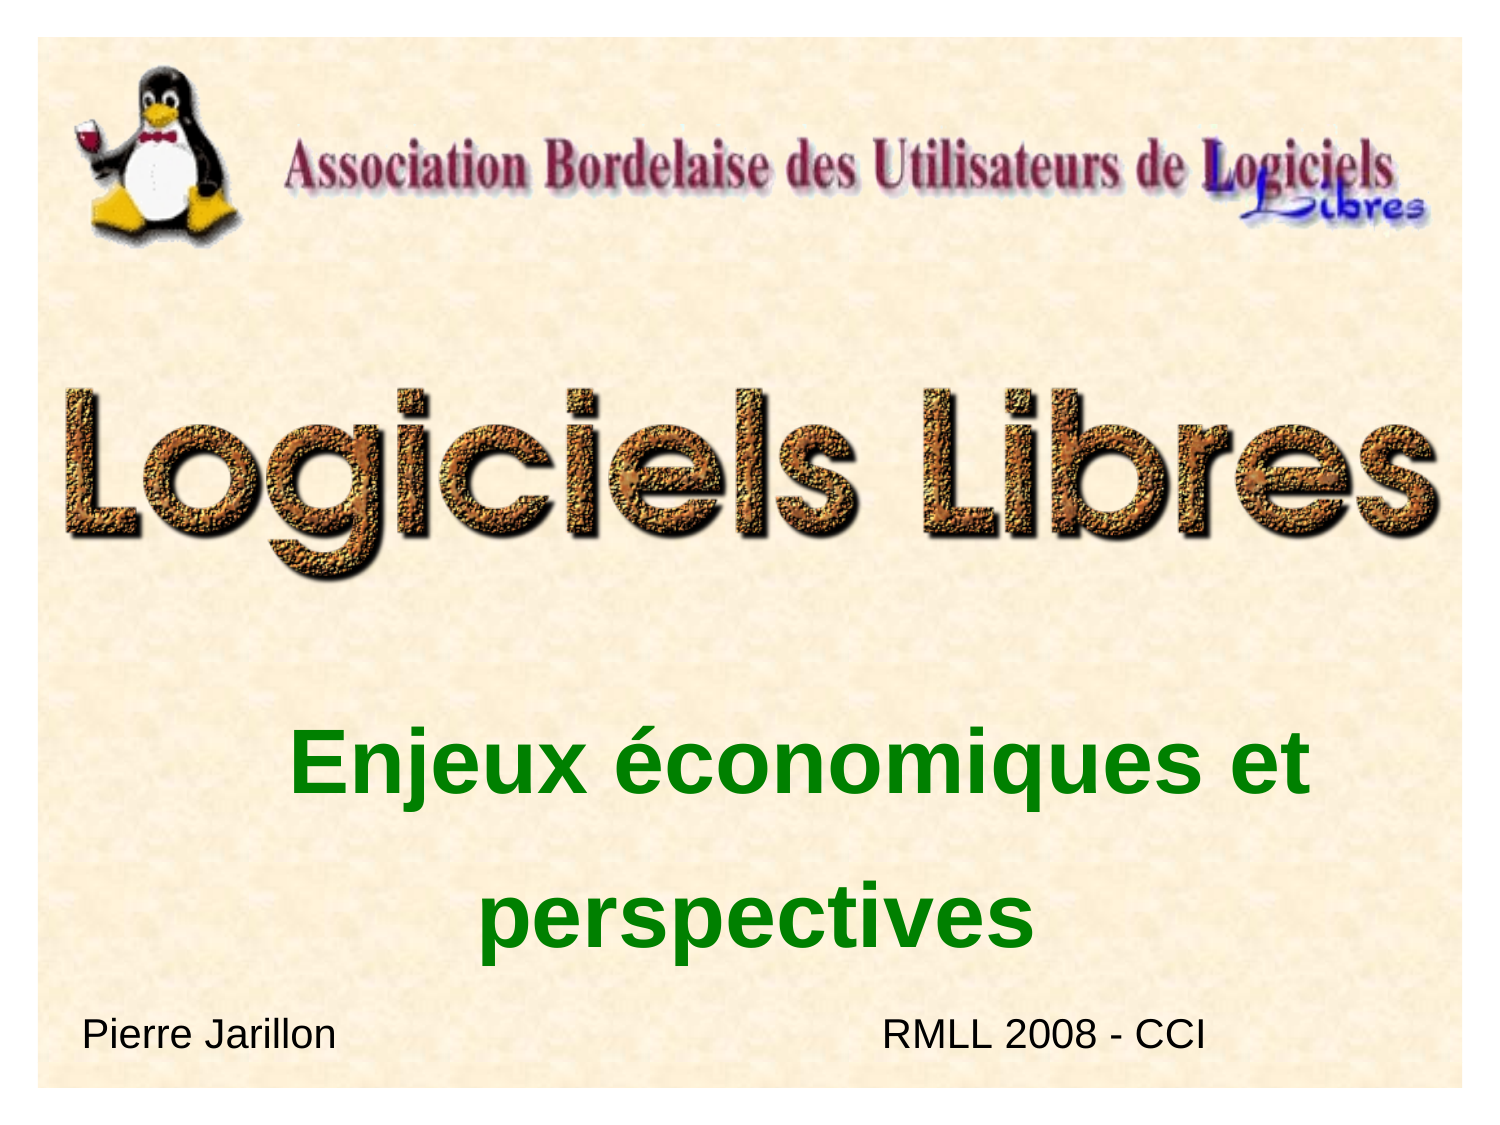

Enjeux économiques et perspectives
Pierre Jarillon 								RMLL 2008 - CCI